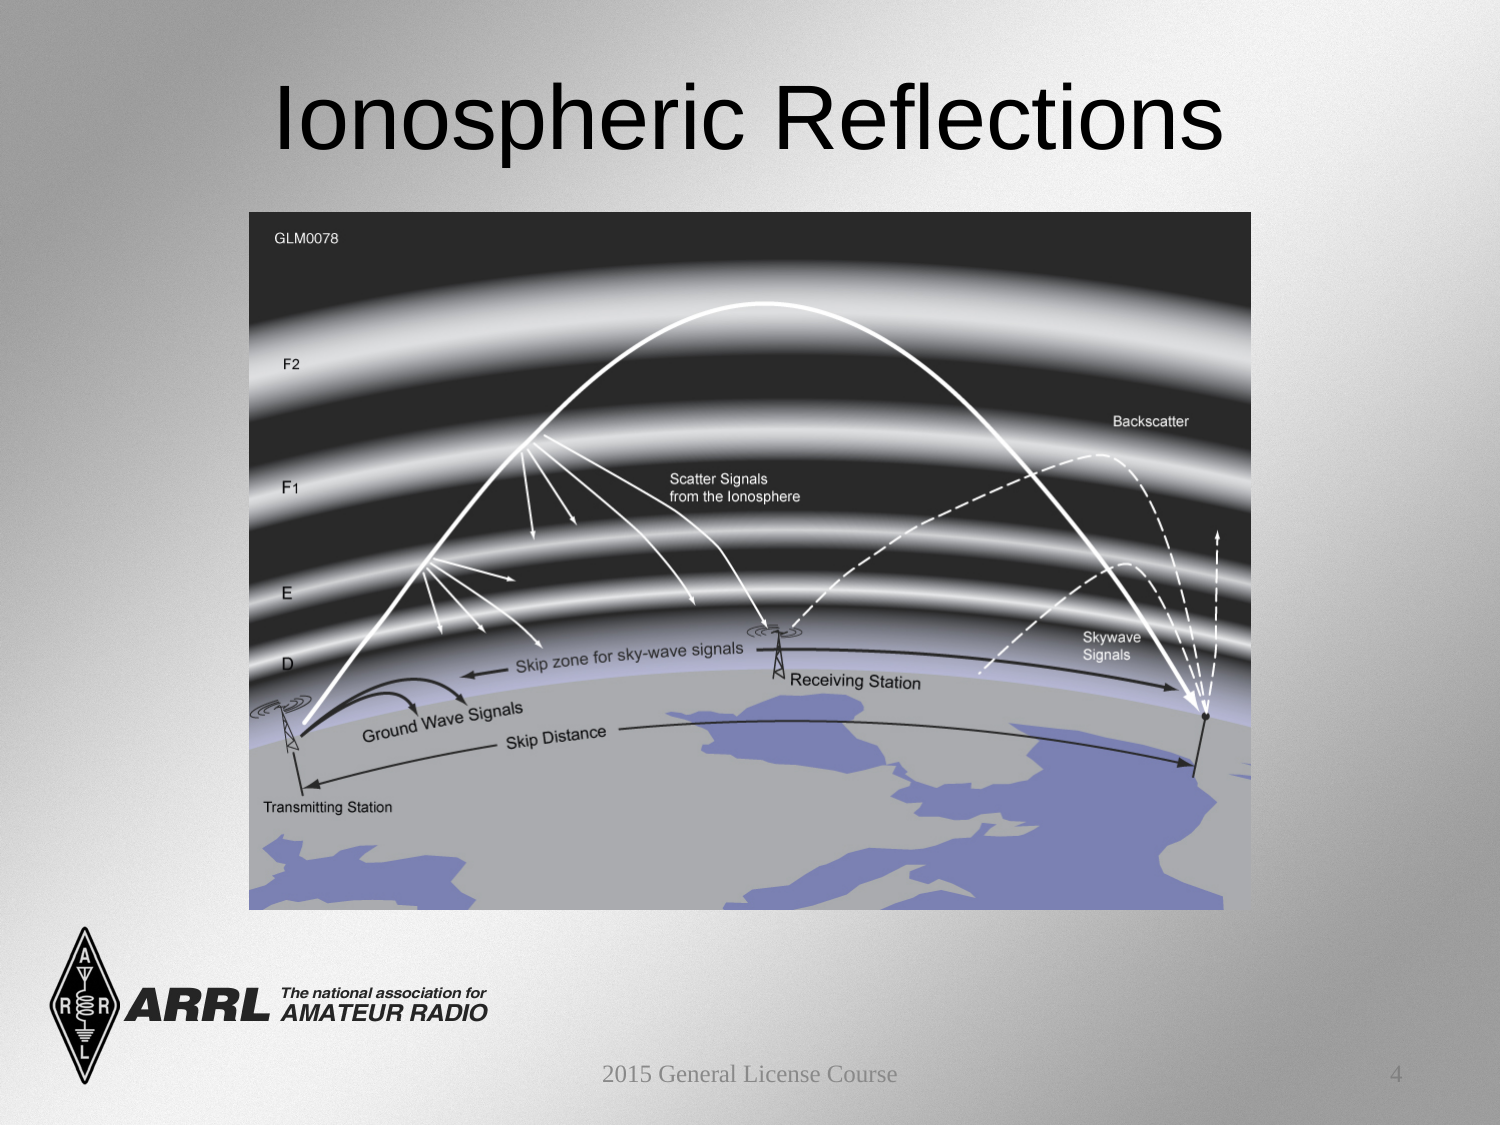

# Ionospheric Reflections
2015 General License Course
4